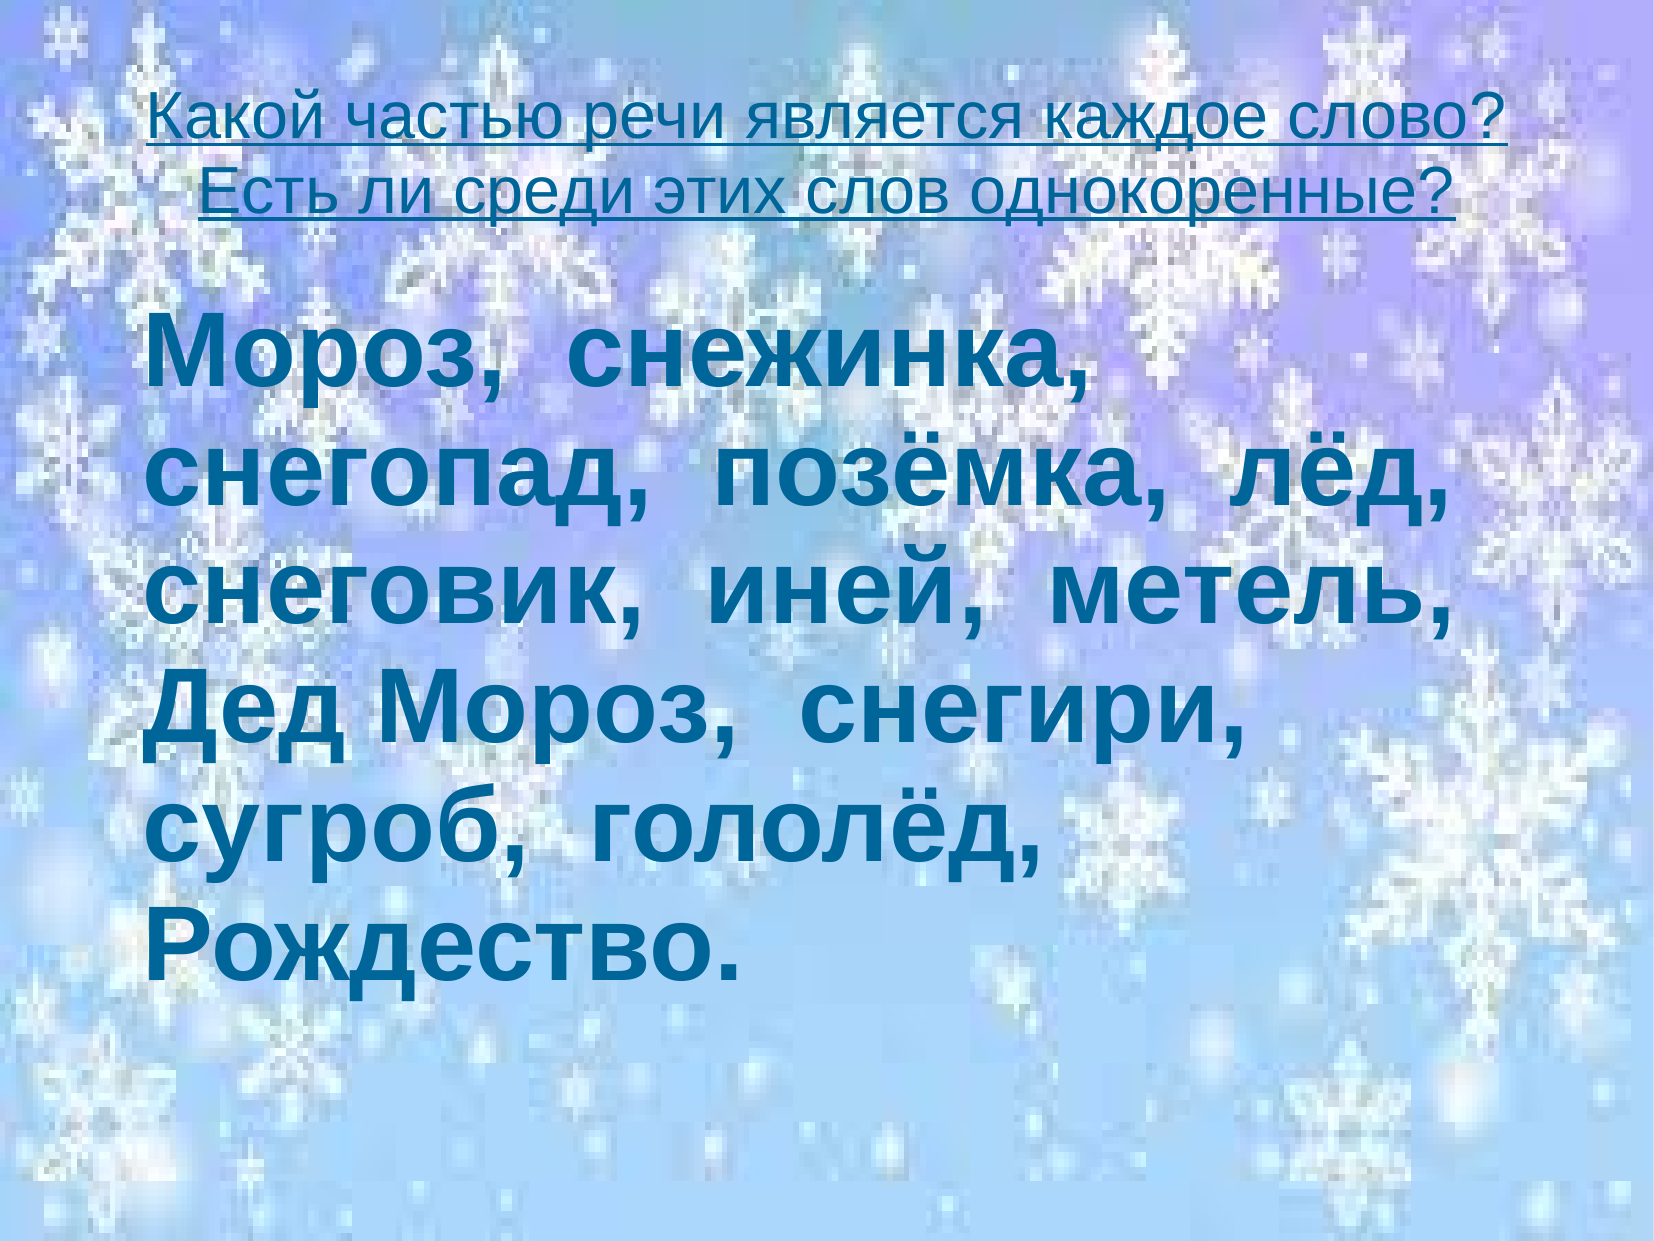

# Какой частью речи является каждое слово? Есть ли среди этих слов однокоренные?
Мороз, снежинка, снегопад, позёмка, лёд, снеговик, иней, метель, Дед Мороз, снегири, сугроб, гололёд, Рождество.